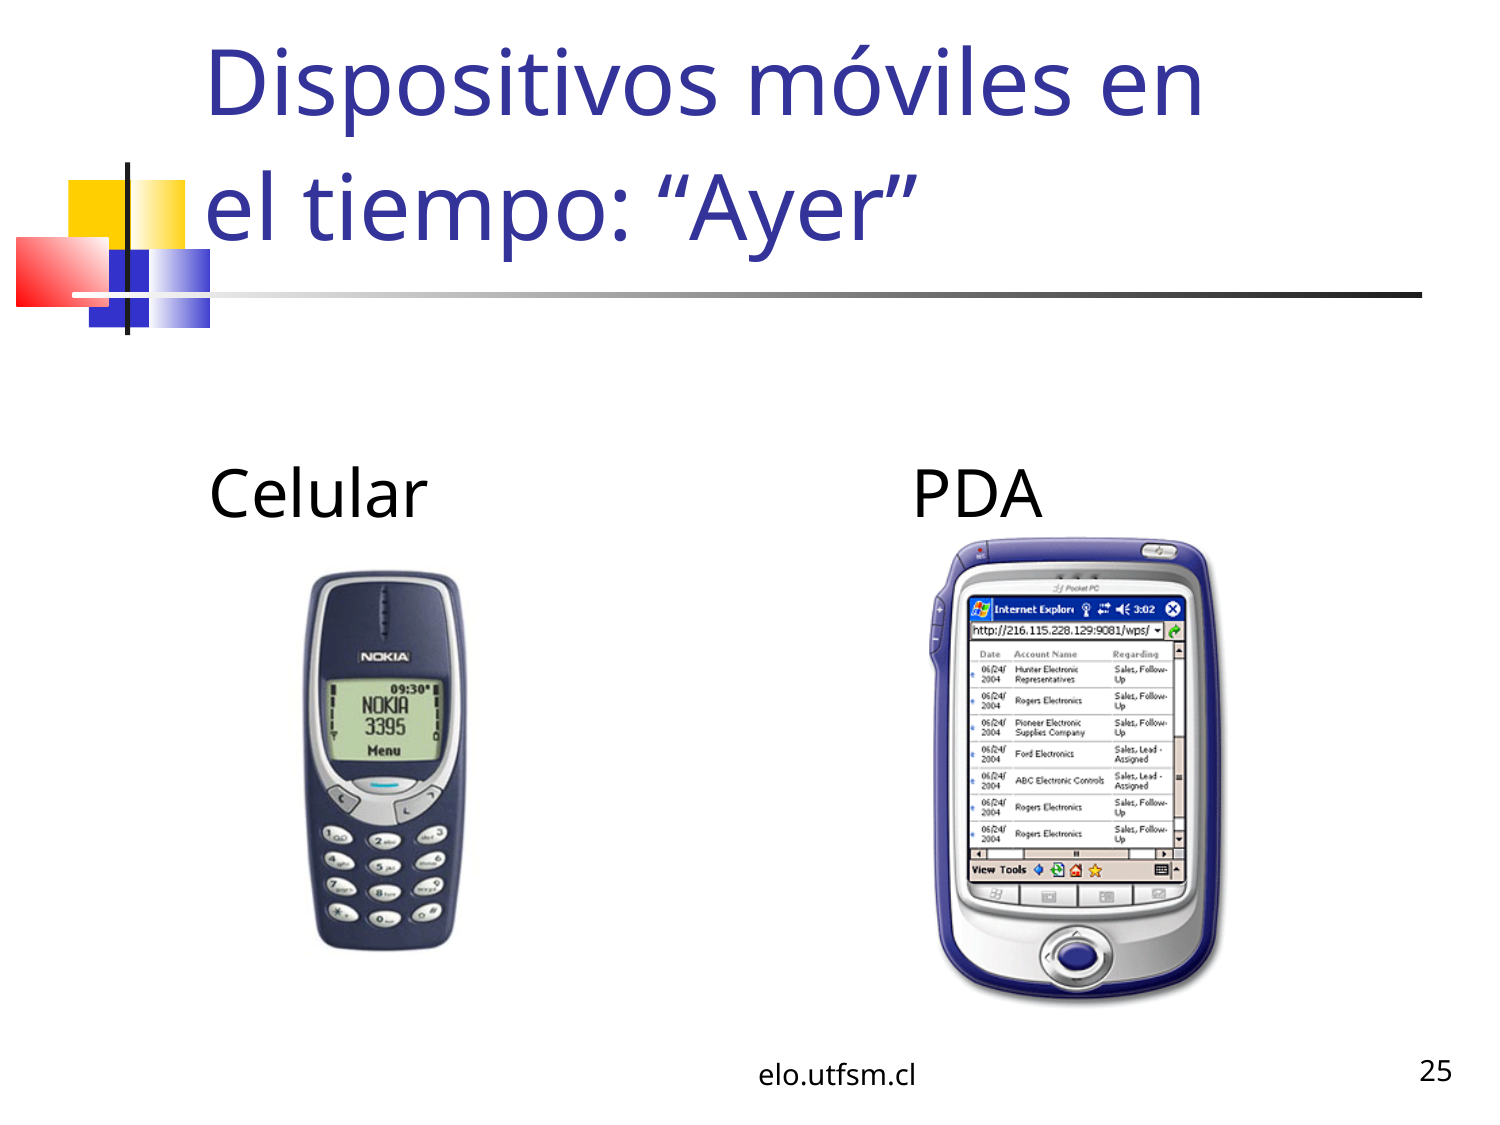

# Dispositivos móviles en el tiempo: “Ayer”
Celular PDA
elo.utfsm.cl